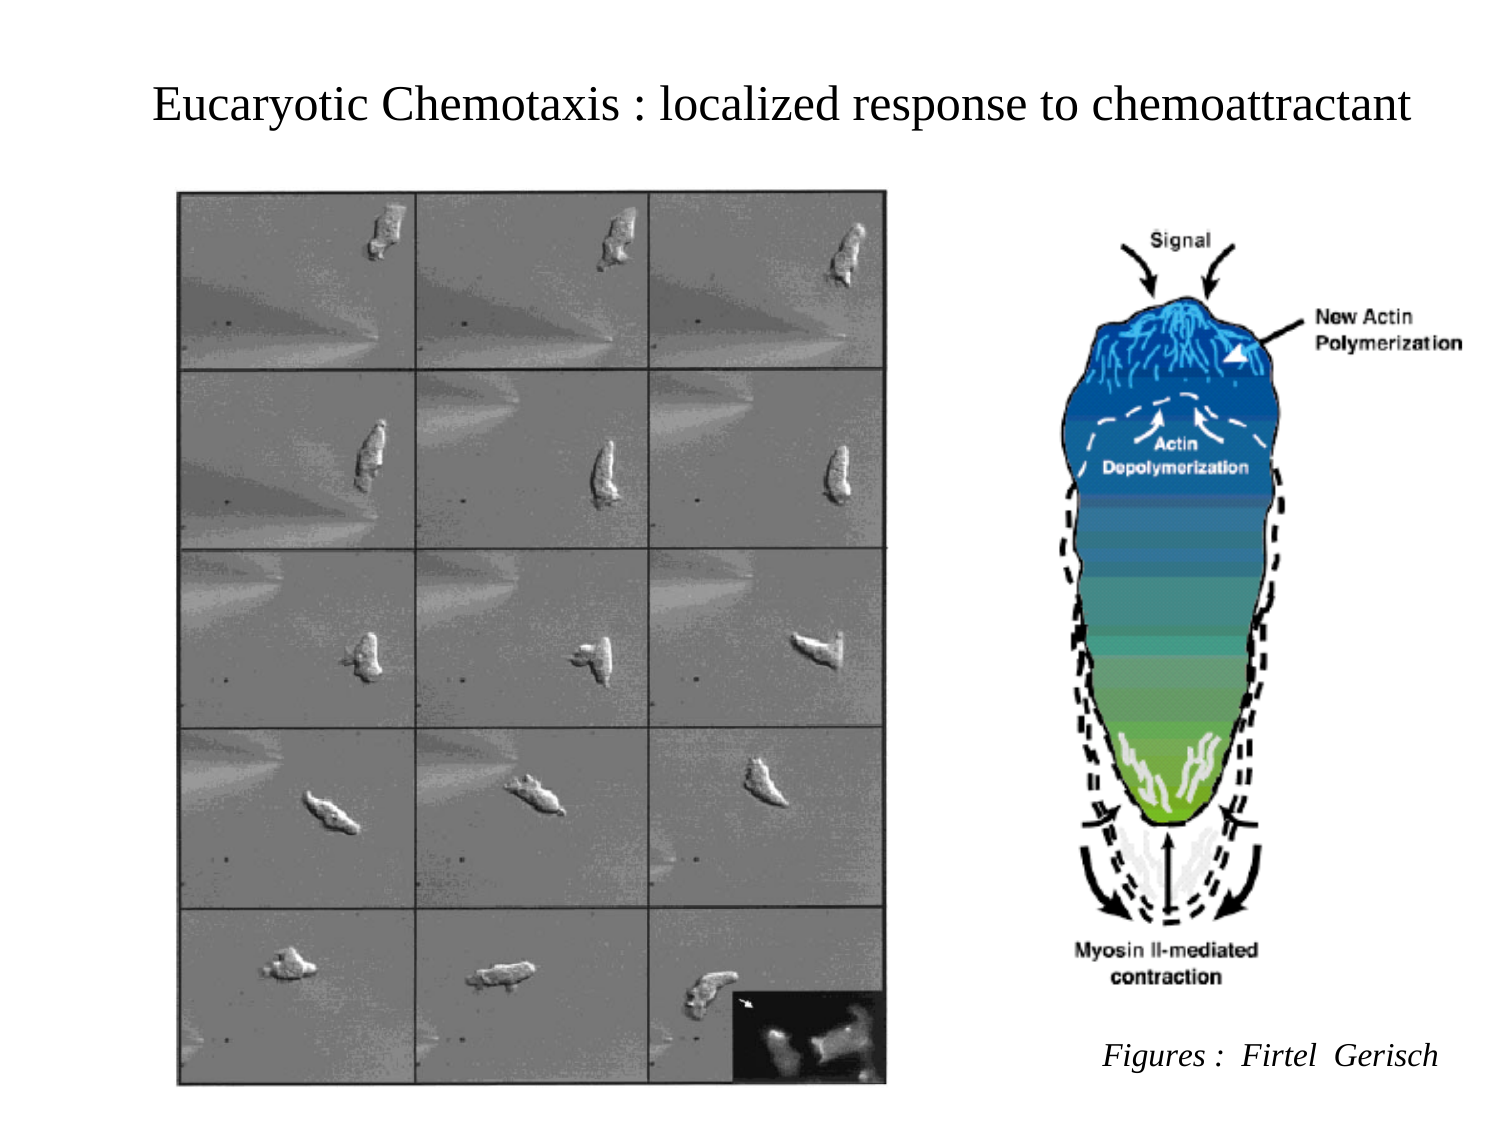

Eucaryotic Chemotaxis : localized response to chemoattractant
Figures : Firtel Gerisch